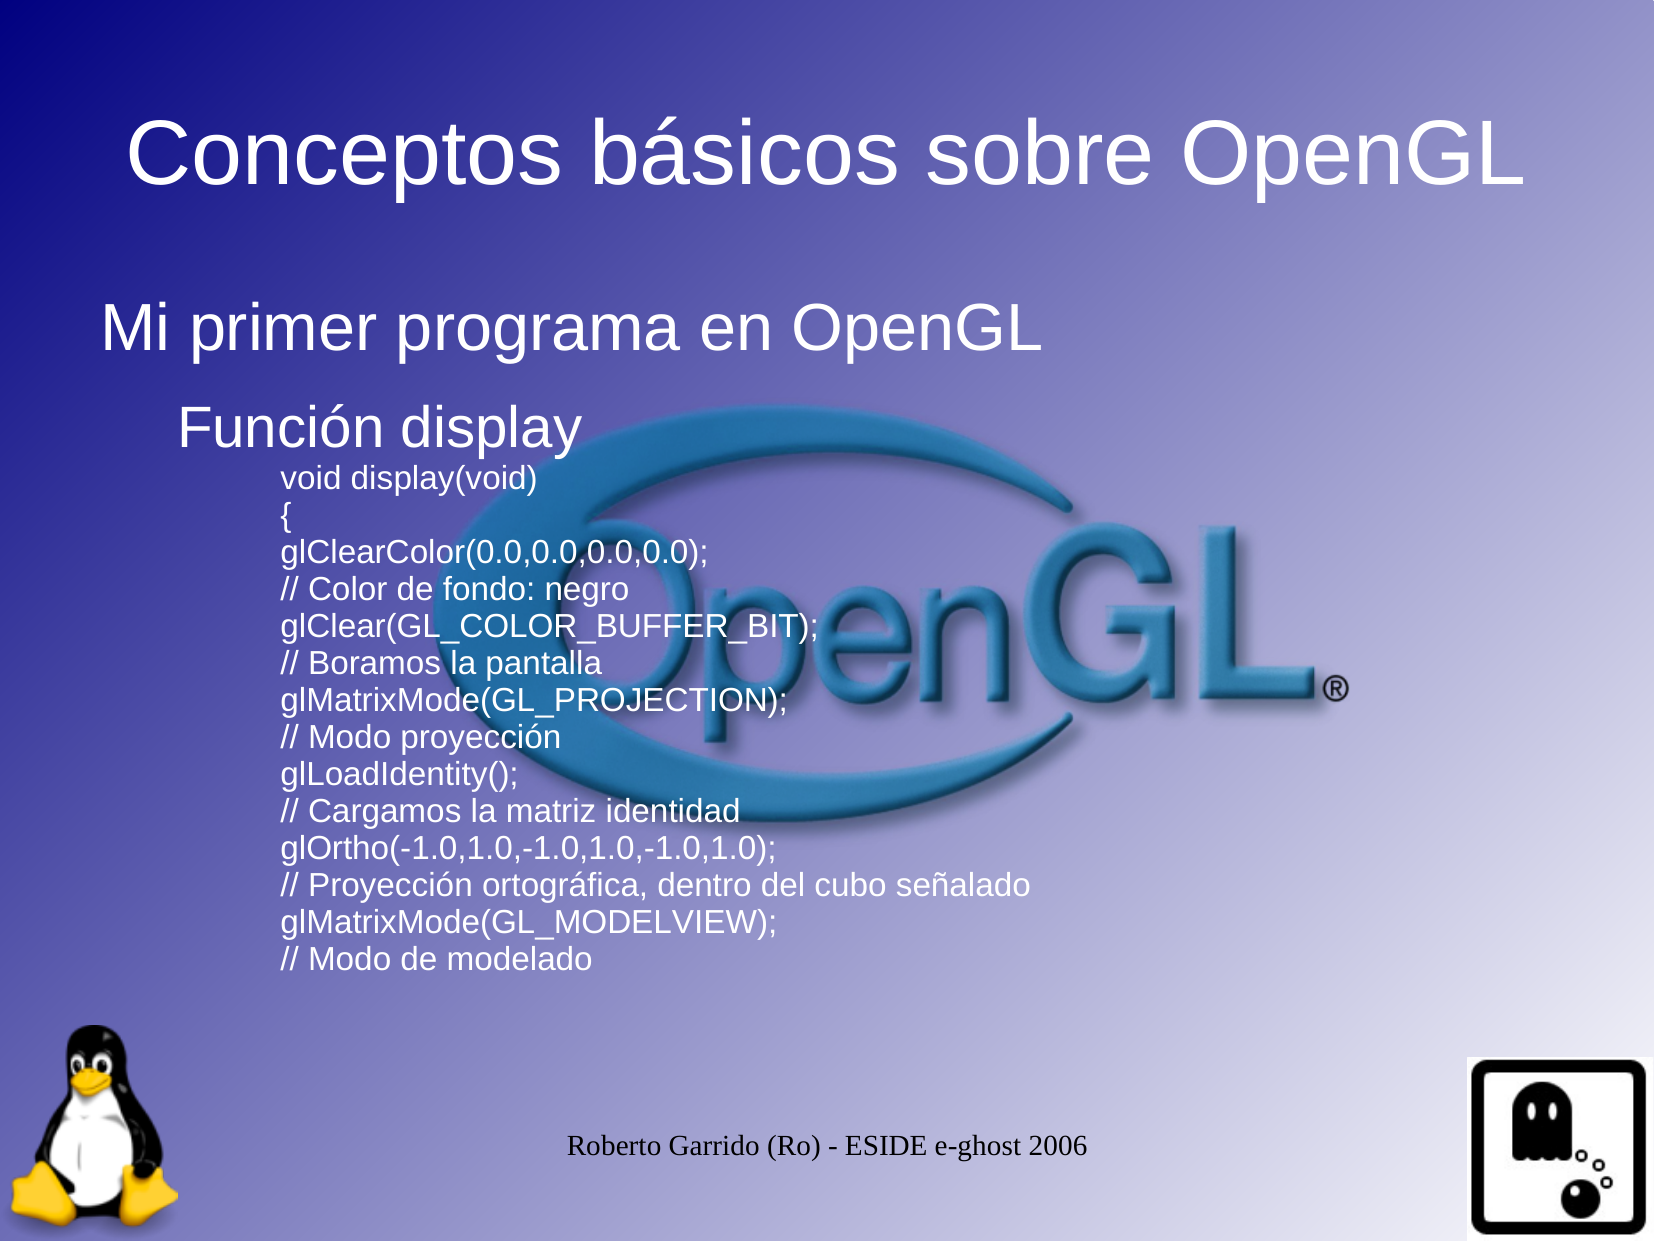

# Conceptos básicos sobre OpenGL
Mi primer programa en OpenGL
Función display
void display(void)
{
glClearColor(0.0,0.0,0.0,0.0);
// Color de fondo: negro
glClear(GL_COLOR_BUFFER_BIT);
// Boramos la pantalla
glMatrixMode(GL_PROJECTION);
// Modo proyección
glLoadIdentity();
// Cargamos la matriz identidad
glOrtho(-1.0,1.0,-1.0,1.0,-1.0,1.0);
// Proyección ortográfica, dentro del cubo señalado
glMatrixMode(GL_MODELVIEW);
// Modo de modelado
Roberto Garrido (Ro) - ESIDE e-ghost 2006